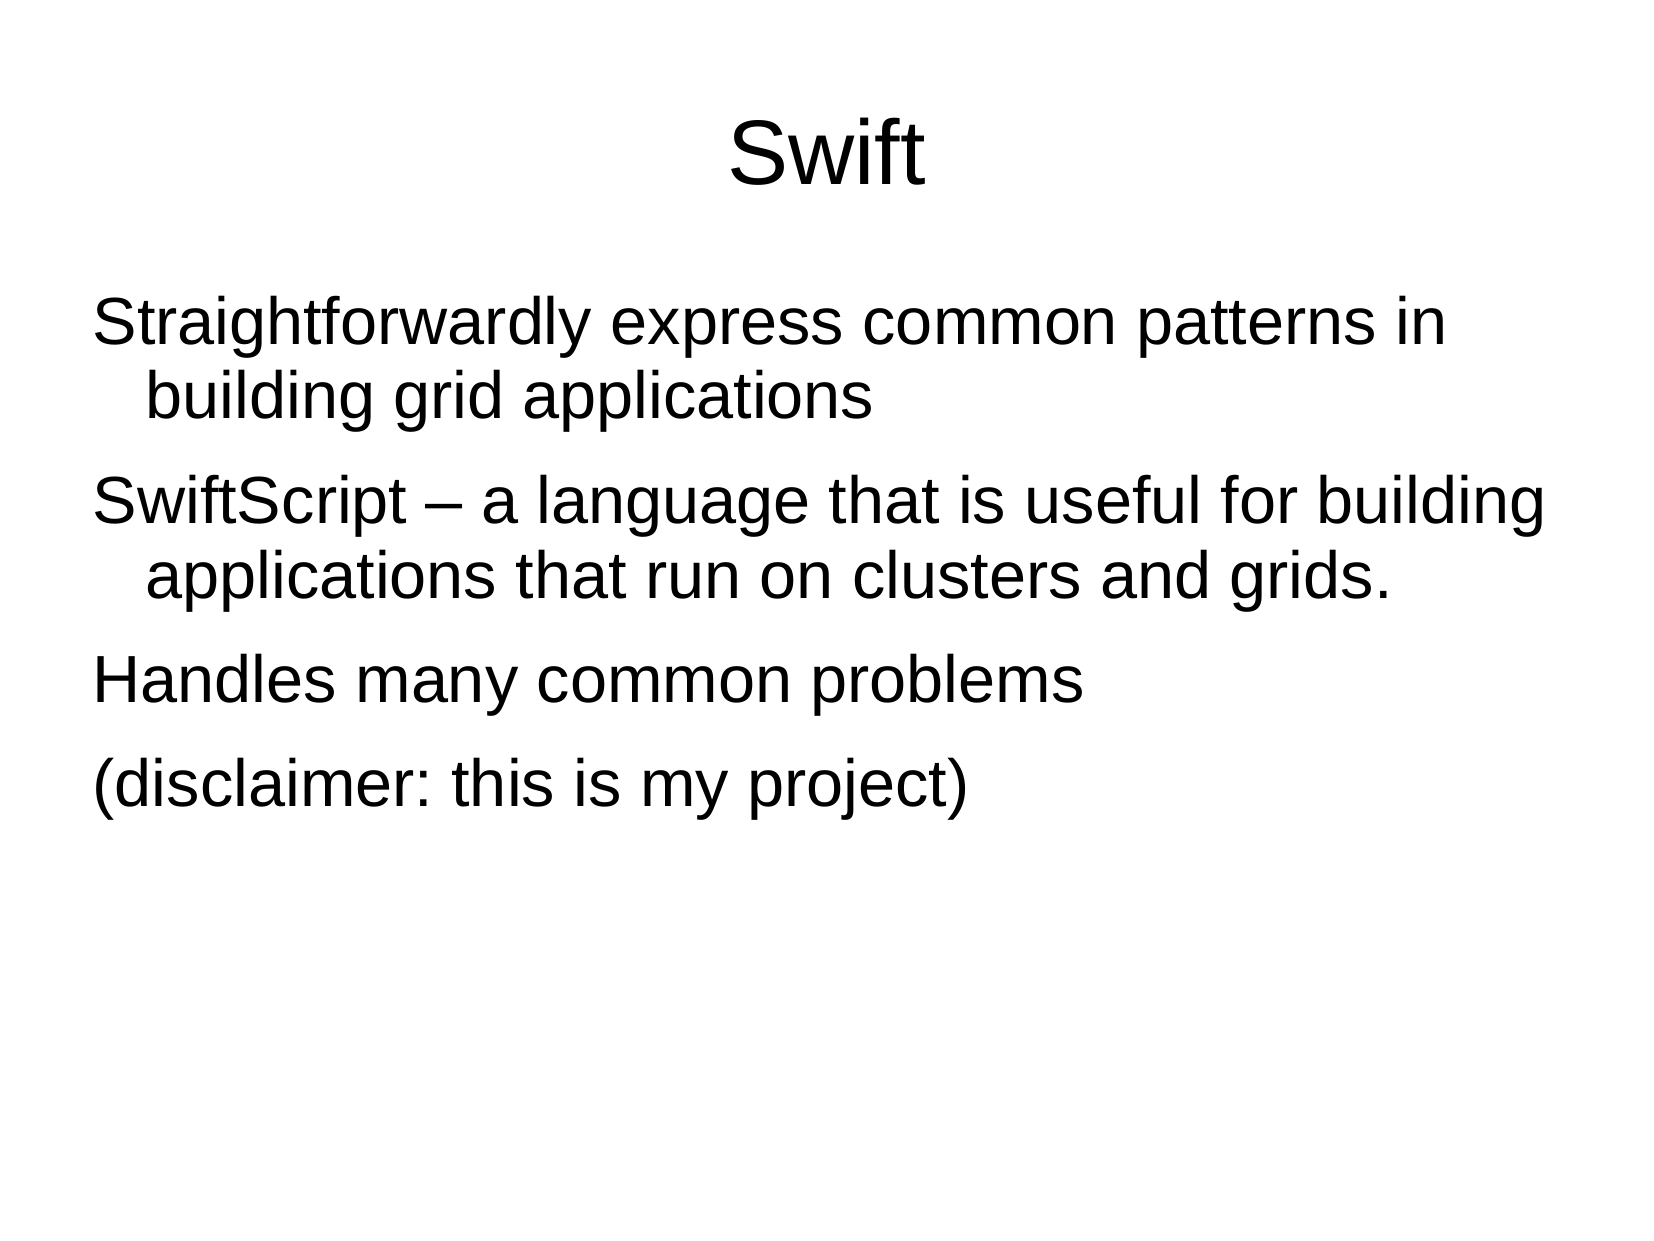

# Swift
Straightforwardly express common patterns in building grid applications
SwiftScript – a language that is useful for building applications that run on clusters and grids.
Handles many common problems
(disclaimer: this is my project)